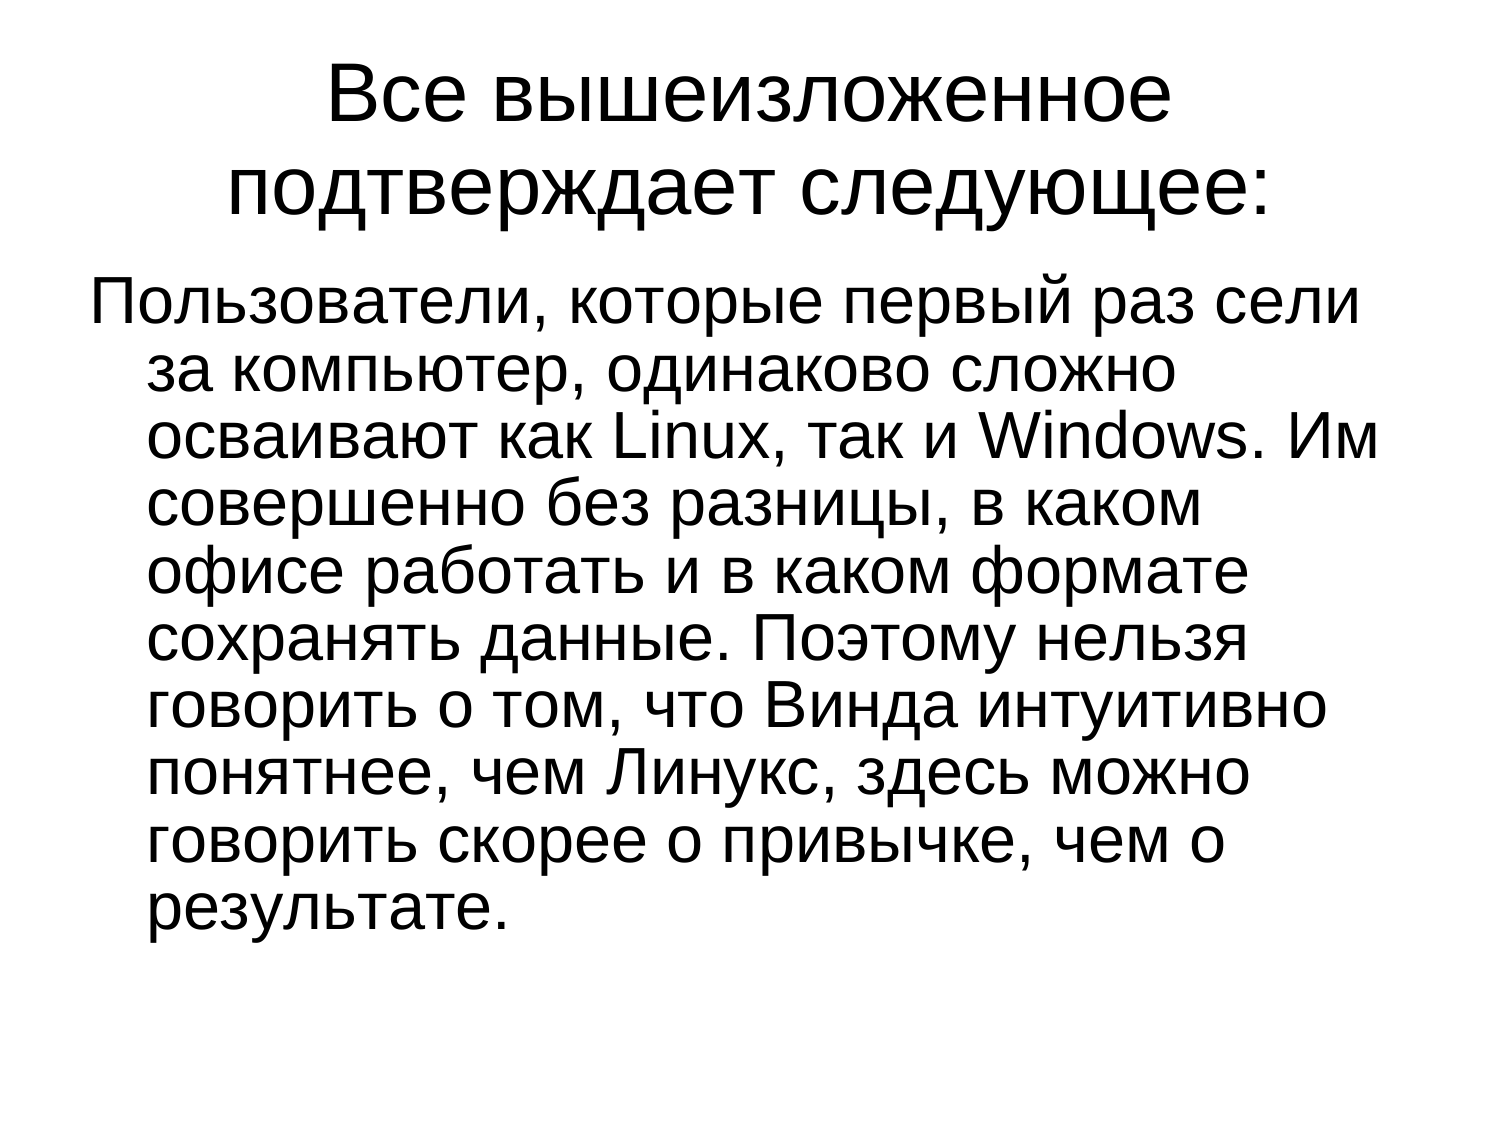

# Все вышеизложенное подтверждает следующее:
Пользователи, которые первый раз сели за компьютер, одинаково сложно осваивают как Linux, так и Windows. Им совершенно без разницы, в каком офисе работать и в каком формате сохранять данные. Поэтому нельзя говорить о том, что Винда интуитивно понятнее, чем Линукс, здесь можно говорить скорее о привычке, чем о результате.